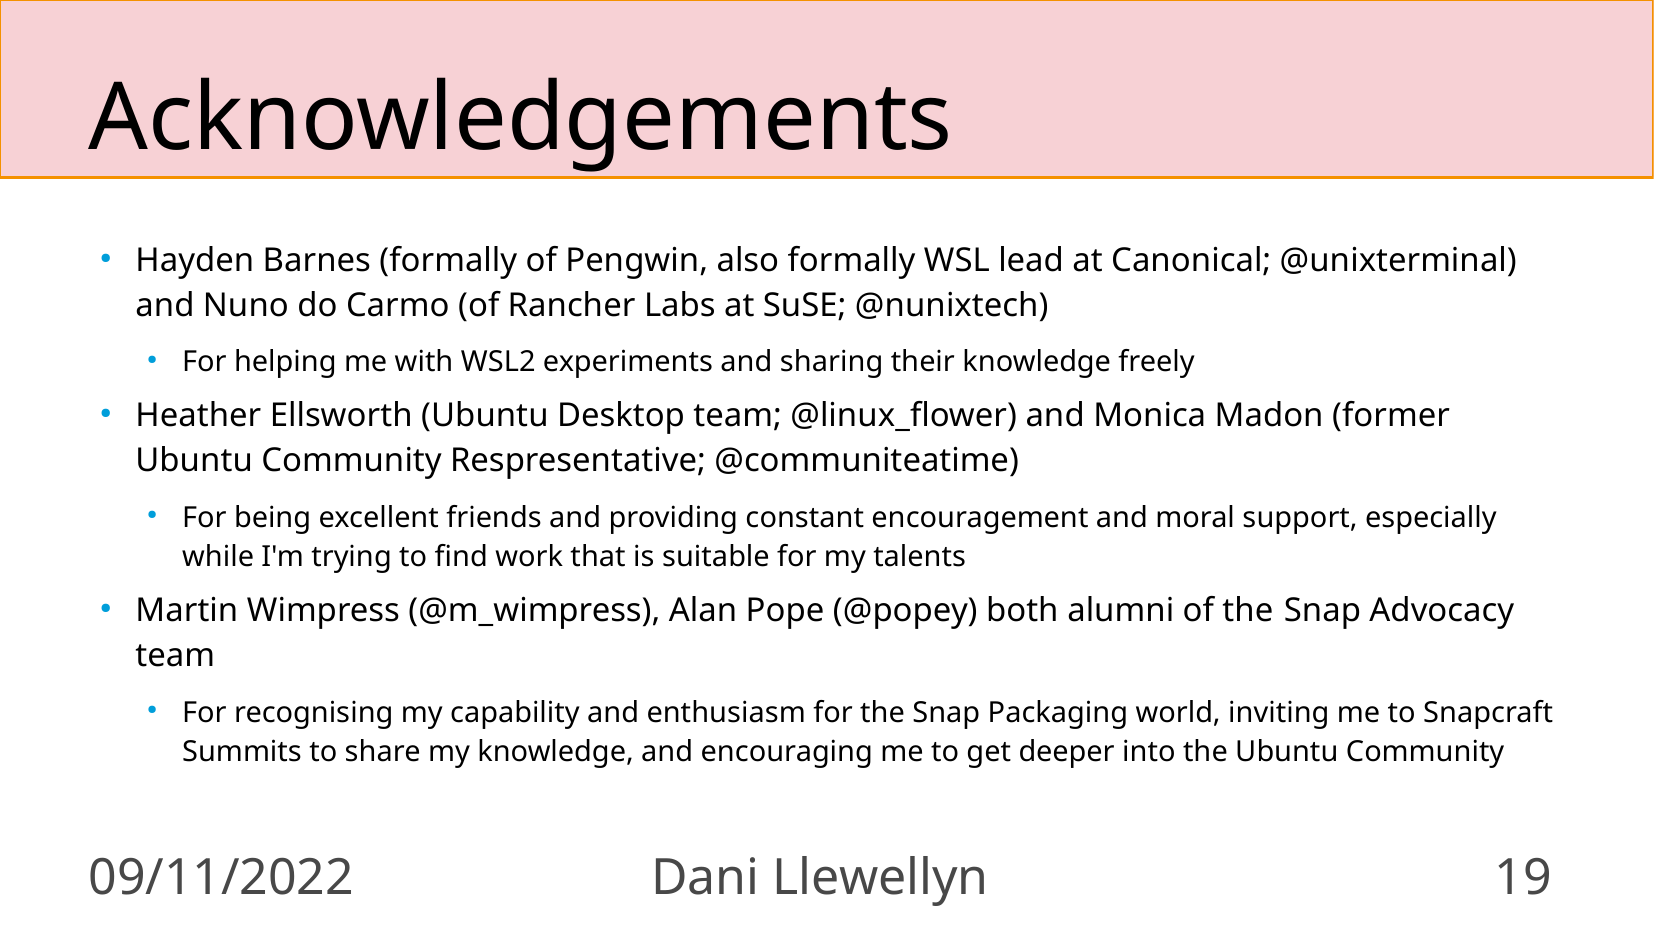

# Acknowledgements
Hayden Barnes (formally of Pengwin, also formally WSL lead at Canonical; @unixterminal) and Nuno do Carmo (of Rancher Labs at SuSE; @nunixtech)
For helping me with WSL2 experiments and sharing their knowledge freely
Heather Ellsworth (Ubuntu Desktop team; @linux_flower) and Monica Madon (former Ubuntu Community Respresentative; @communiteatime)
For being excellent friends and providing constant encouragement and moral support, especially while I'm trying to find work that is suitable for my talents
Martin Wimpress (@m_wimpress), Alan Pope (@popey) both alumni of the Snap Advocacy team
For recognising my capability and enthusiasm for the Snap Packaging world, inviting me to Snapcraft Summits to share my knowledge, and encouraging me to get deeper into the Ubuntu Community
09/11/2022
Dani Llewellyn
19